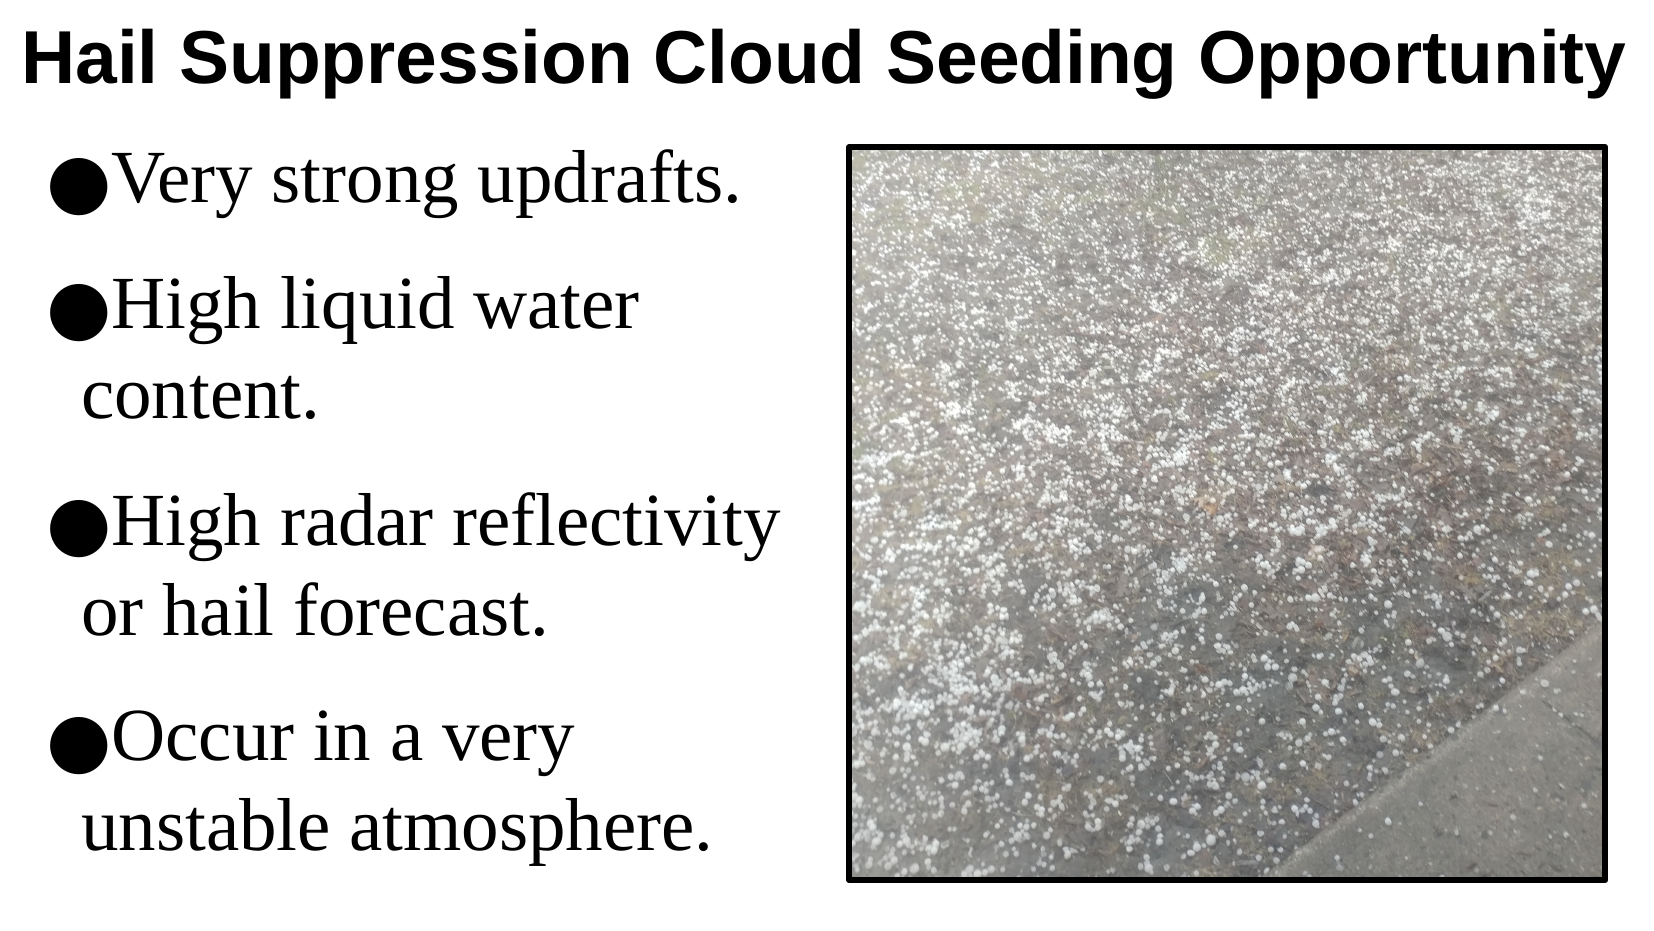

Hail Suppression Cloud Seeding Opportunity
Very strong updrafts.
High liquid water content.
High radar reflectivity or hail forecast.
Occur in a very unstable atmosphere.